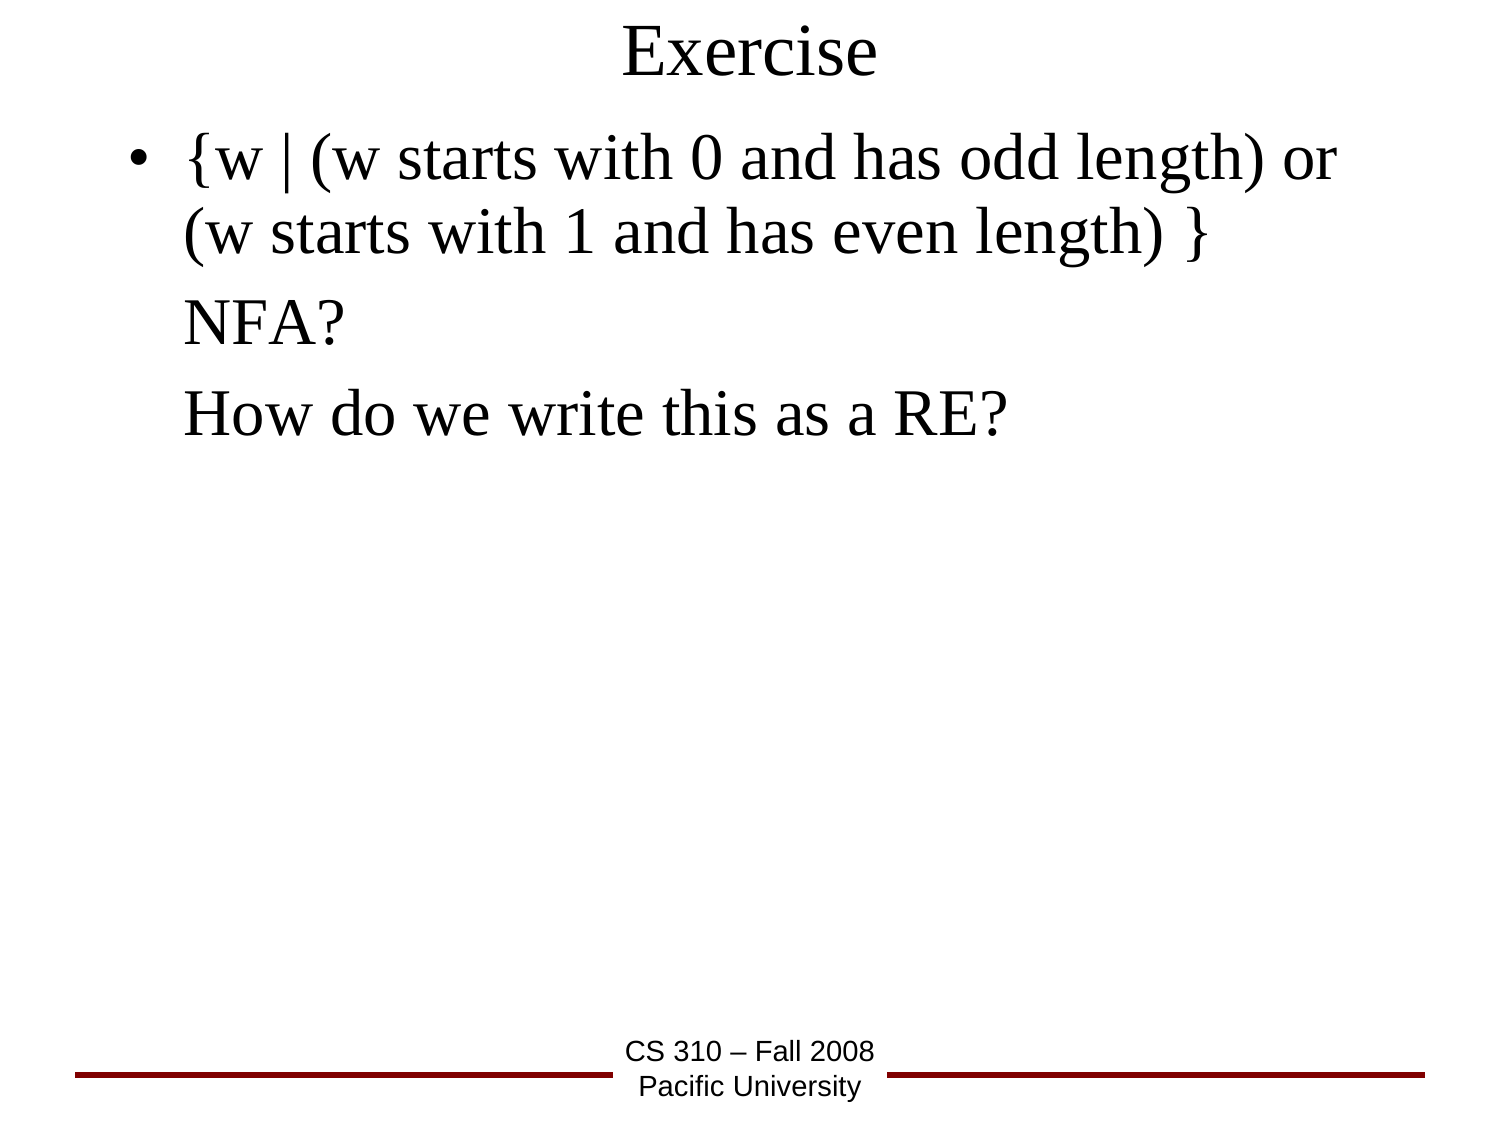

# Exercise
{w | (w starts with 0 and has odd length) or (w starts with 1 and has even length) }
	NFA?
	How do we write this as a RE?